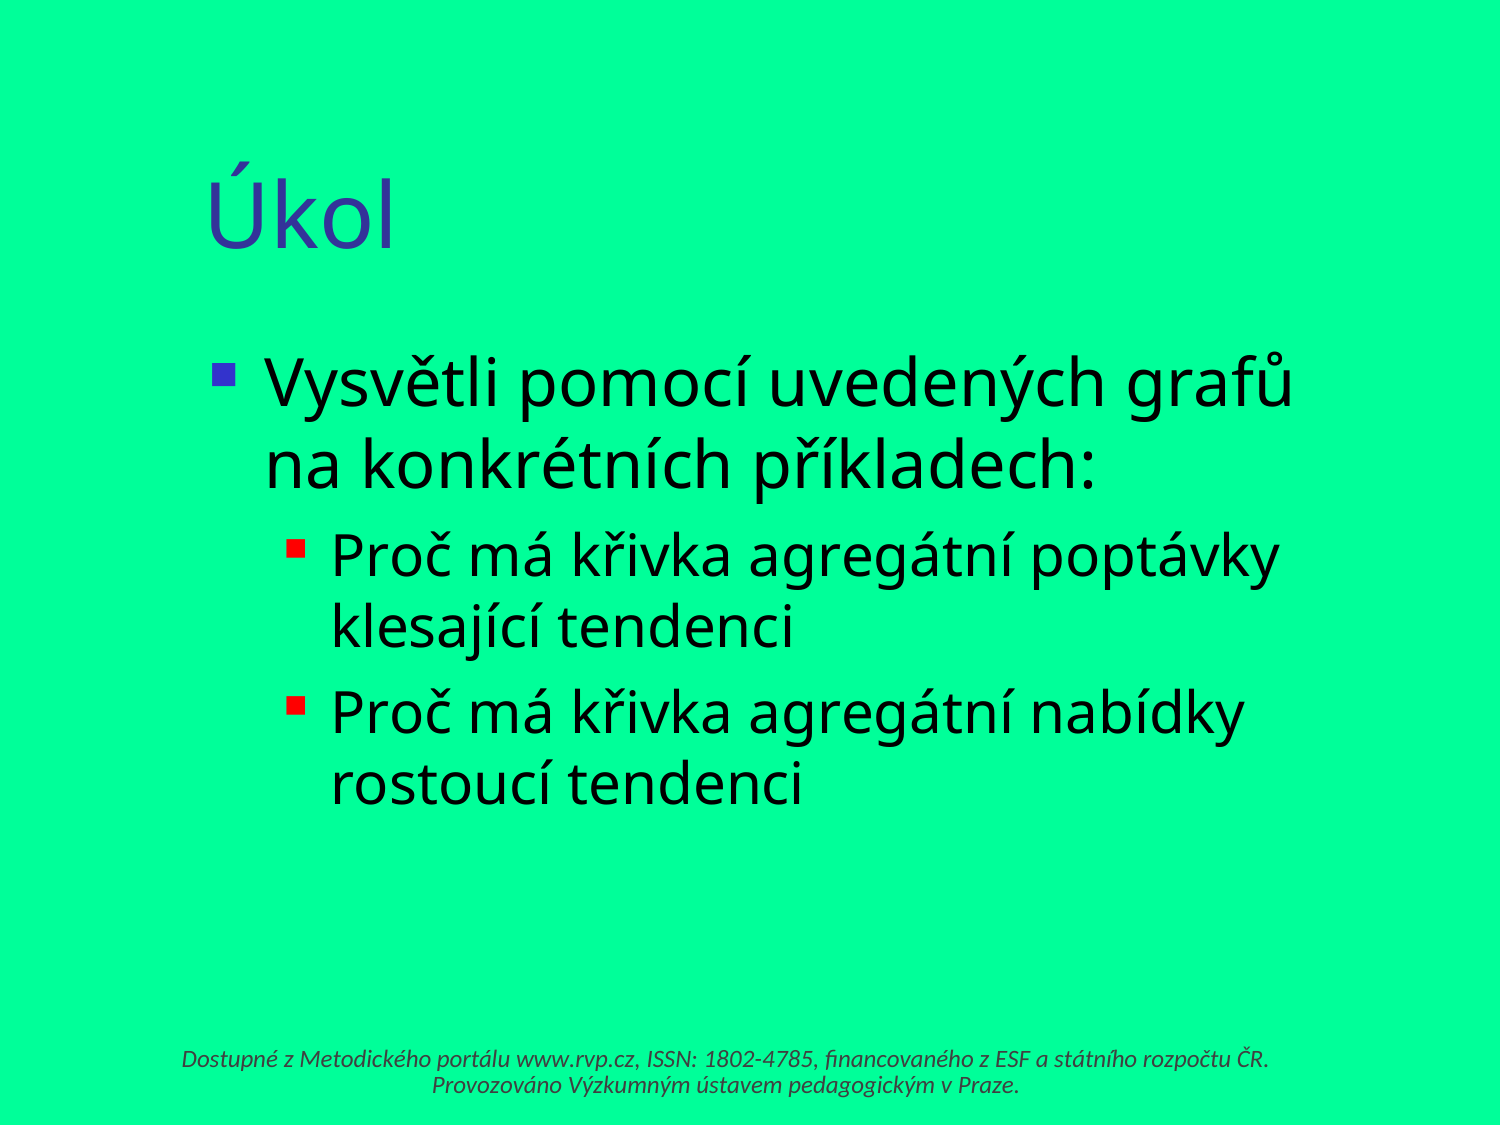

# Úkol
Vysvětli pomocí uvedených grafů
na konkrétních příkladech:
Proč má křivka agregátní poptávky klesající tendenci
Proč má křivka agregátní nabídky rostoucí tendenci
Dostupné z Metodického portálu www.rvp.cz, ISSN: 1802-4785, financovaného z ESF a státního rozpočtu ČR. Provozováno Výzkumným ústavem pedagogickým v Praze.